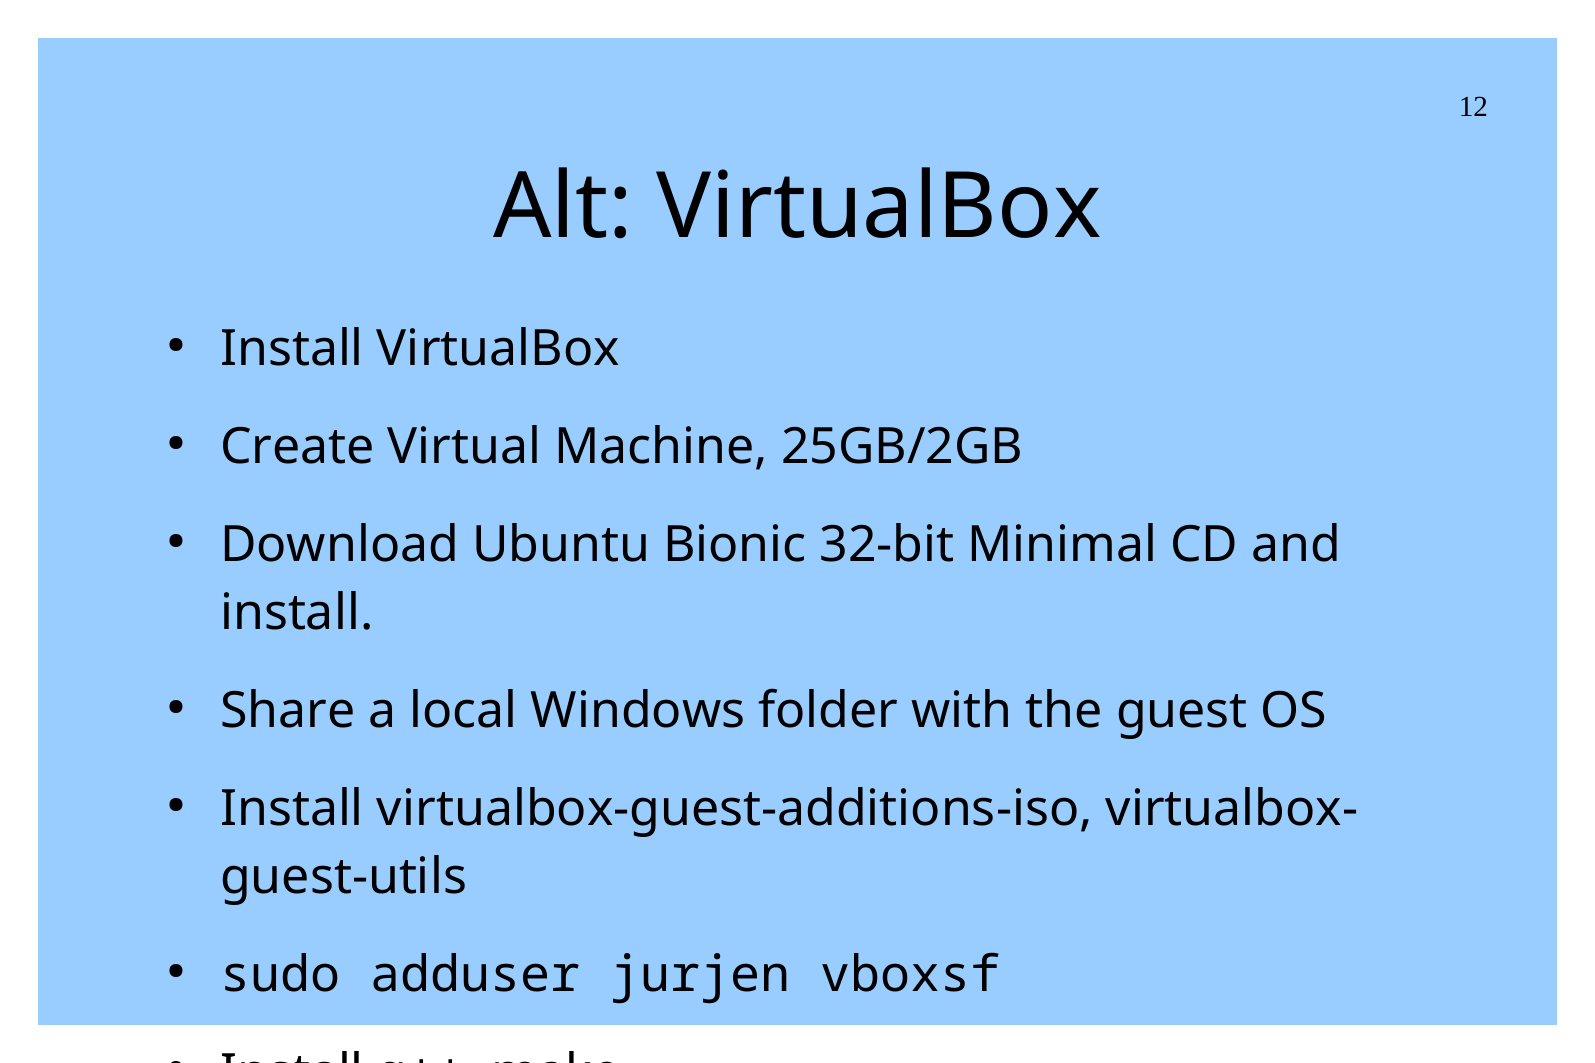

12
# Alt: VirtualBox
Install VirtualBox
Create Virtual Machine, 25GB/2GB
Download Ubuntu Bionic 32-bit Minimal CD and install.
Share a local Windows folder with the guest OS
Install virtualbox-guest-additions-iso, virtualbox-guest-utils
sudo adduser jurjen vboxsf
Install g++, make